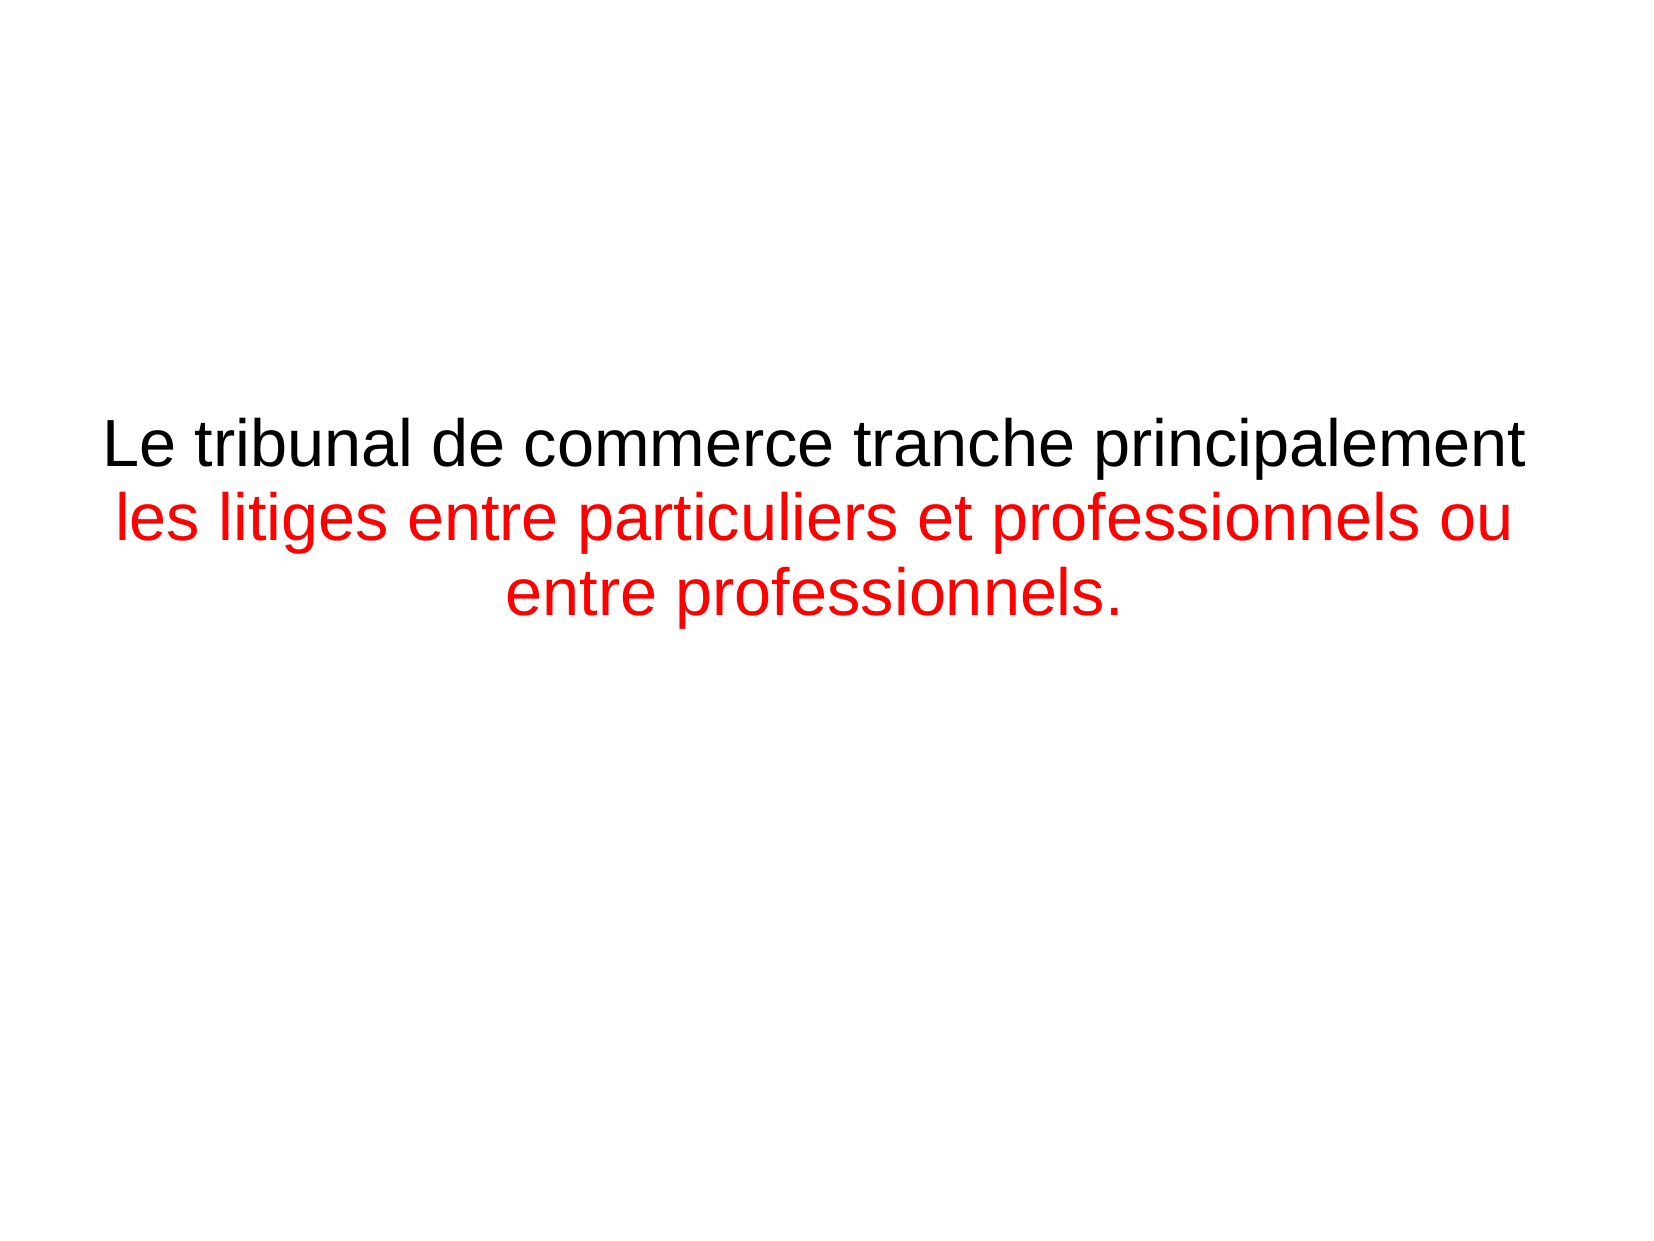

# Le tribunal de commerce tranche principalement les litiges entre particuliers et professionnels ou entre professionnels.